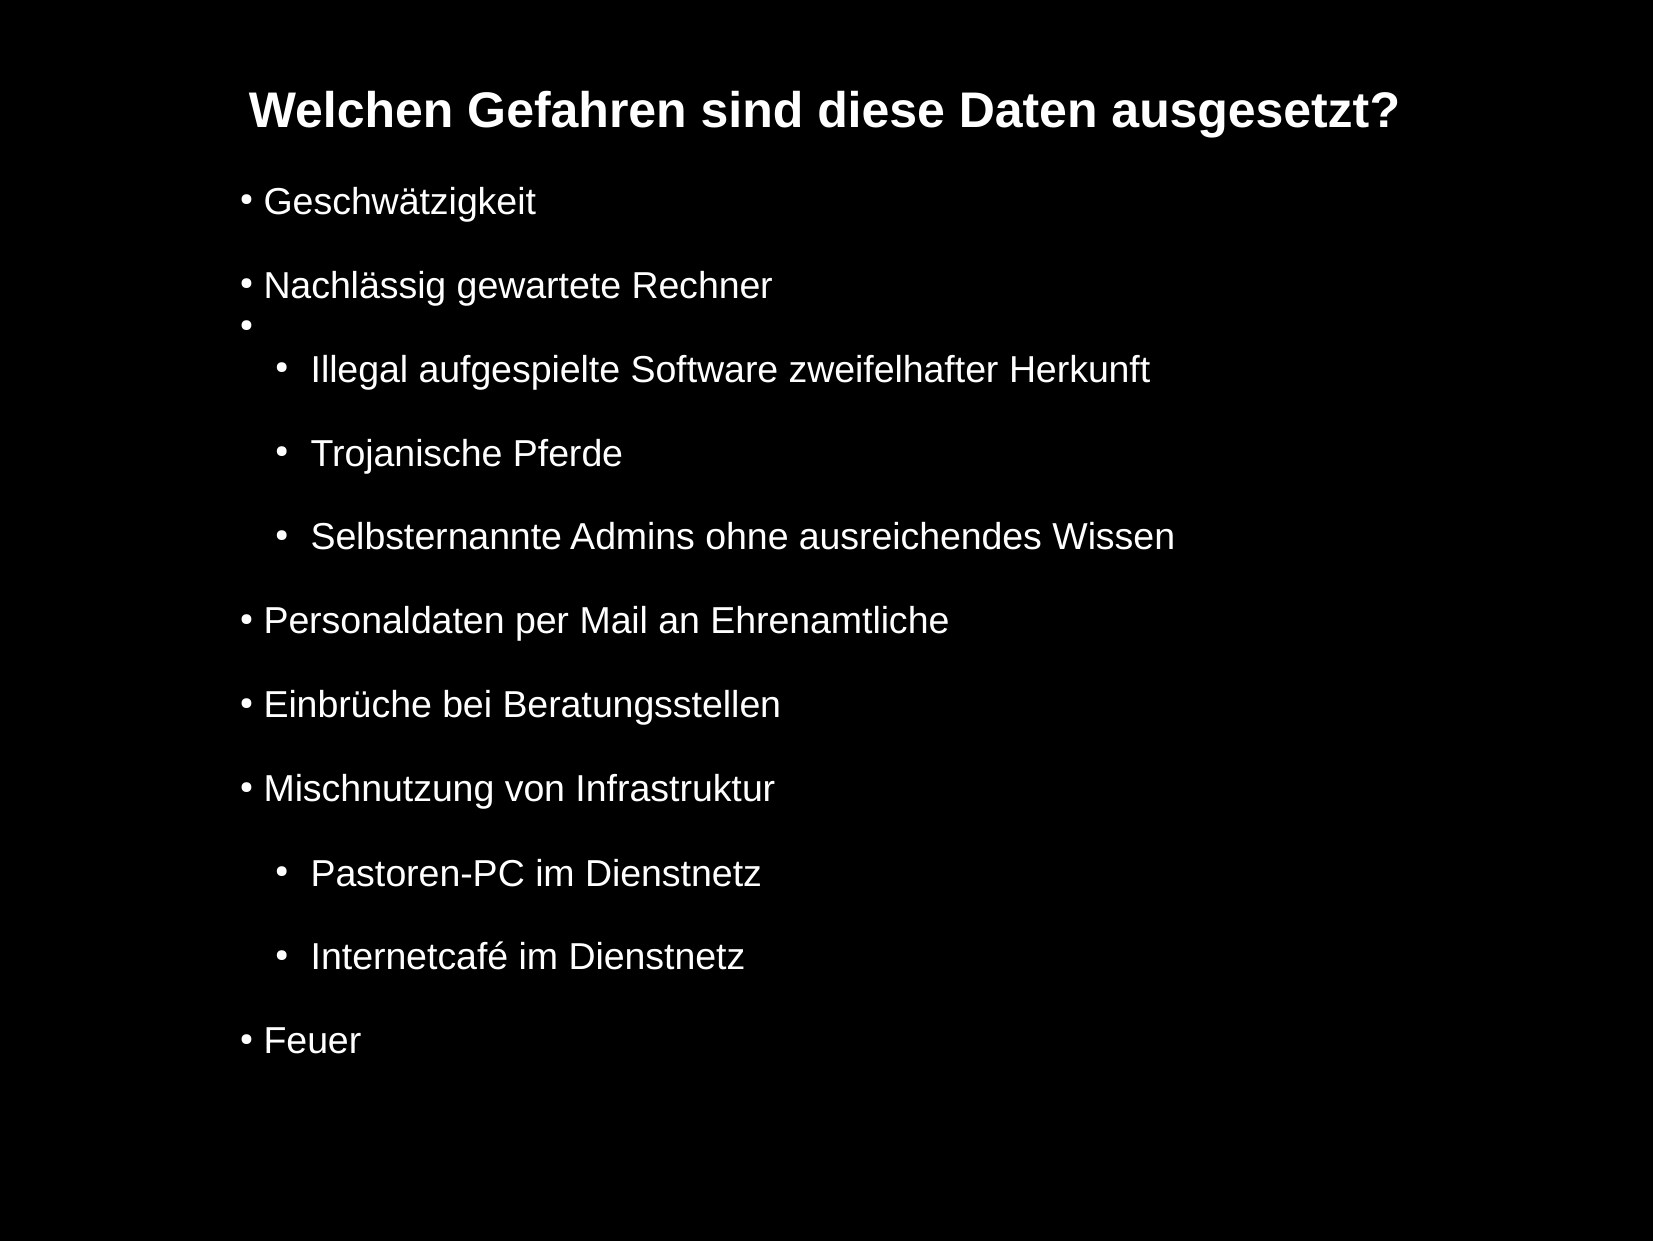

Welchen Gefahren sind diese Daten ausgesetzt?
 Geschwätzigkeit
 Nachlässig gewartete Rechner
Illegal aufgespielte Software zweifelhafter Herkunft
Trojanische Pferde
Selbsternannte Admins ohne ausreichendes Wissen
 Personaldaten per Mail an Ehrenamtliche
 Einbrüche bei Beratungsstellen
 Mischnutzung von Infrastruktur
Pastoren-PC im Dienstnetz
Internetcafé im Dienstnetz
 Feuer